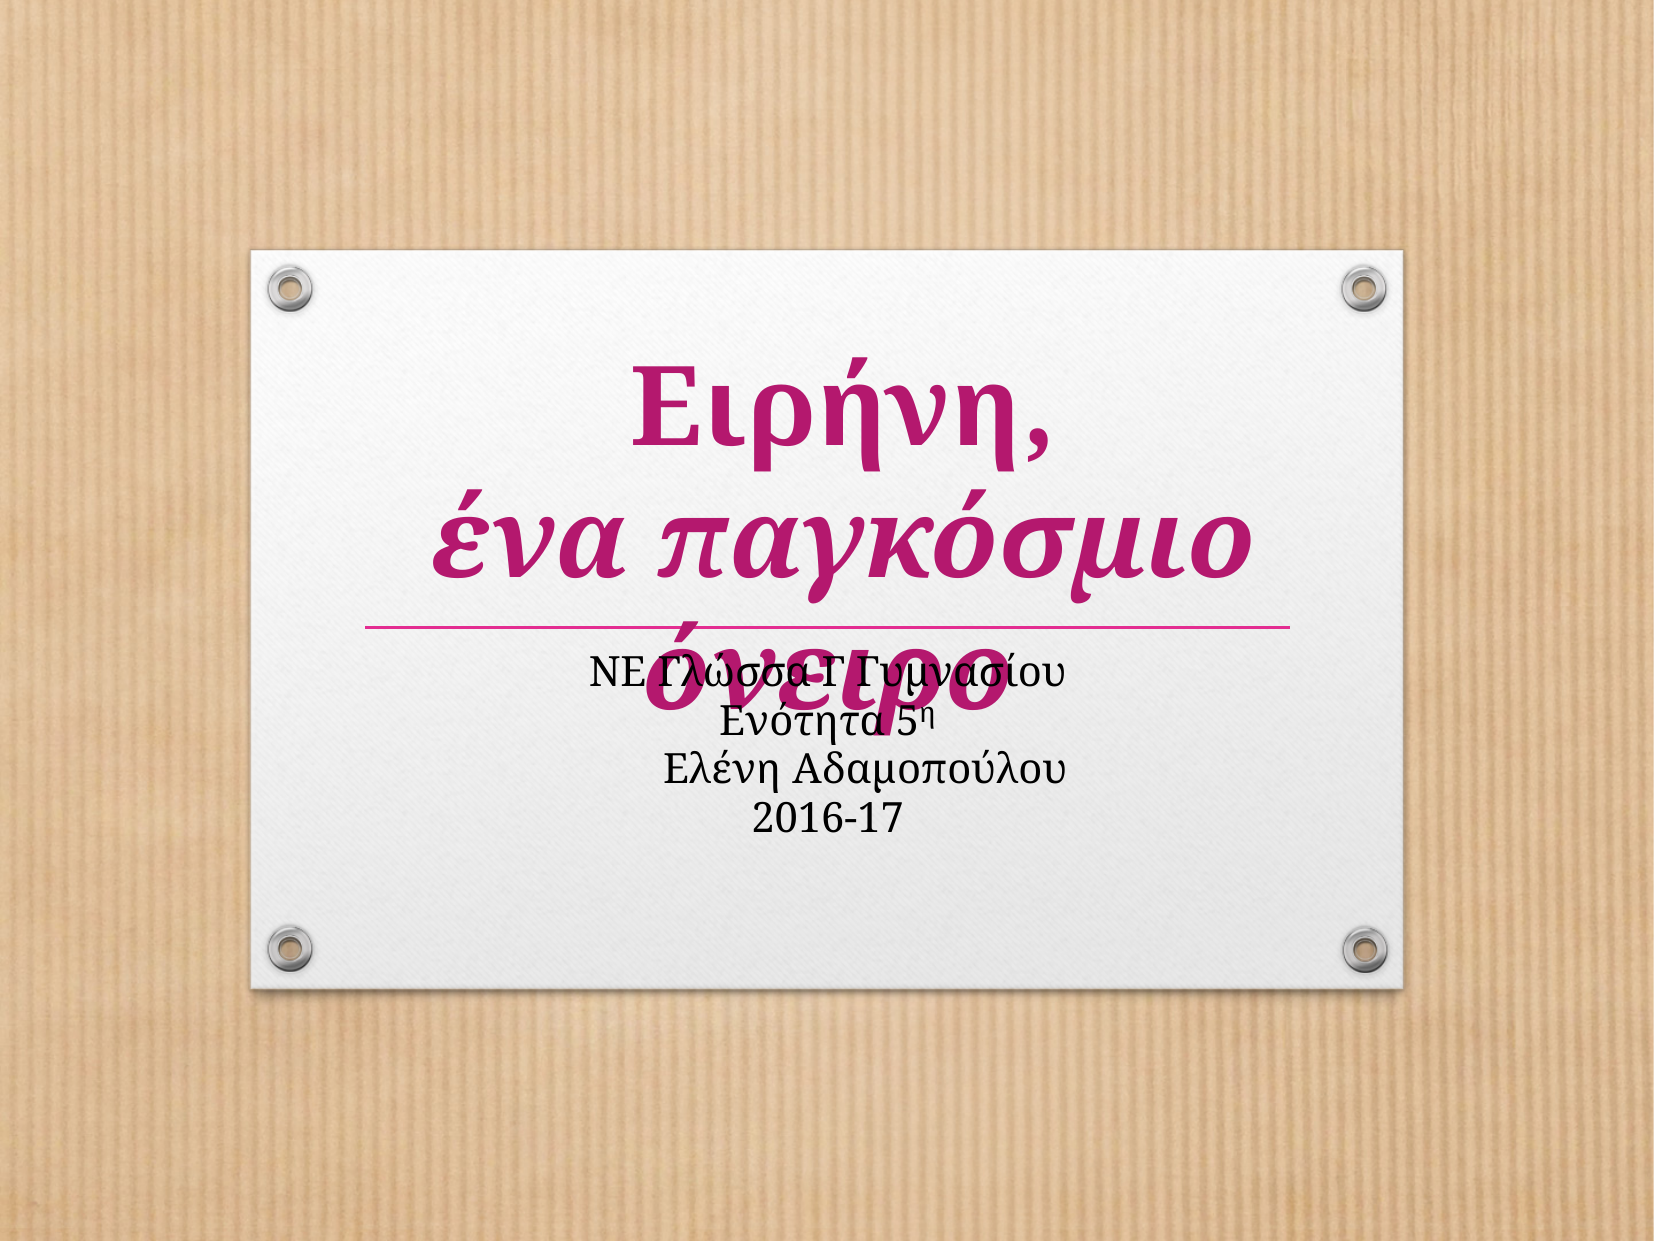

# Ειρήνη, ένα παγκόσμιο όνειρο
ΝΕ Γλώσσα Γ Γυμνασίου
Ενότητα 5η
	Ελένη Αδαμοπούλου
2016-17